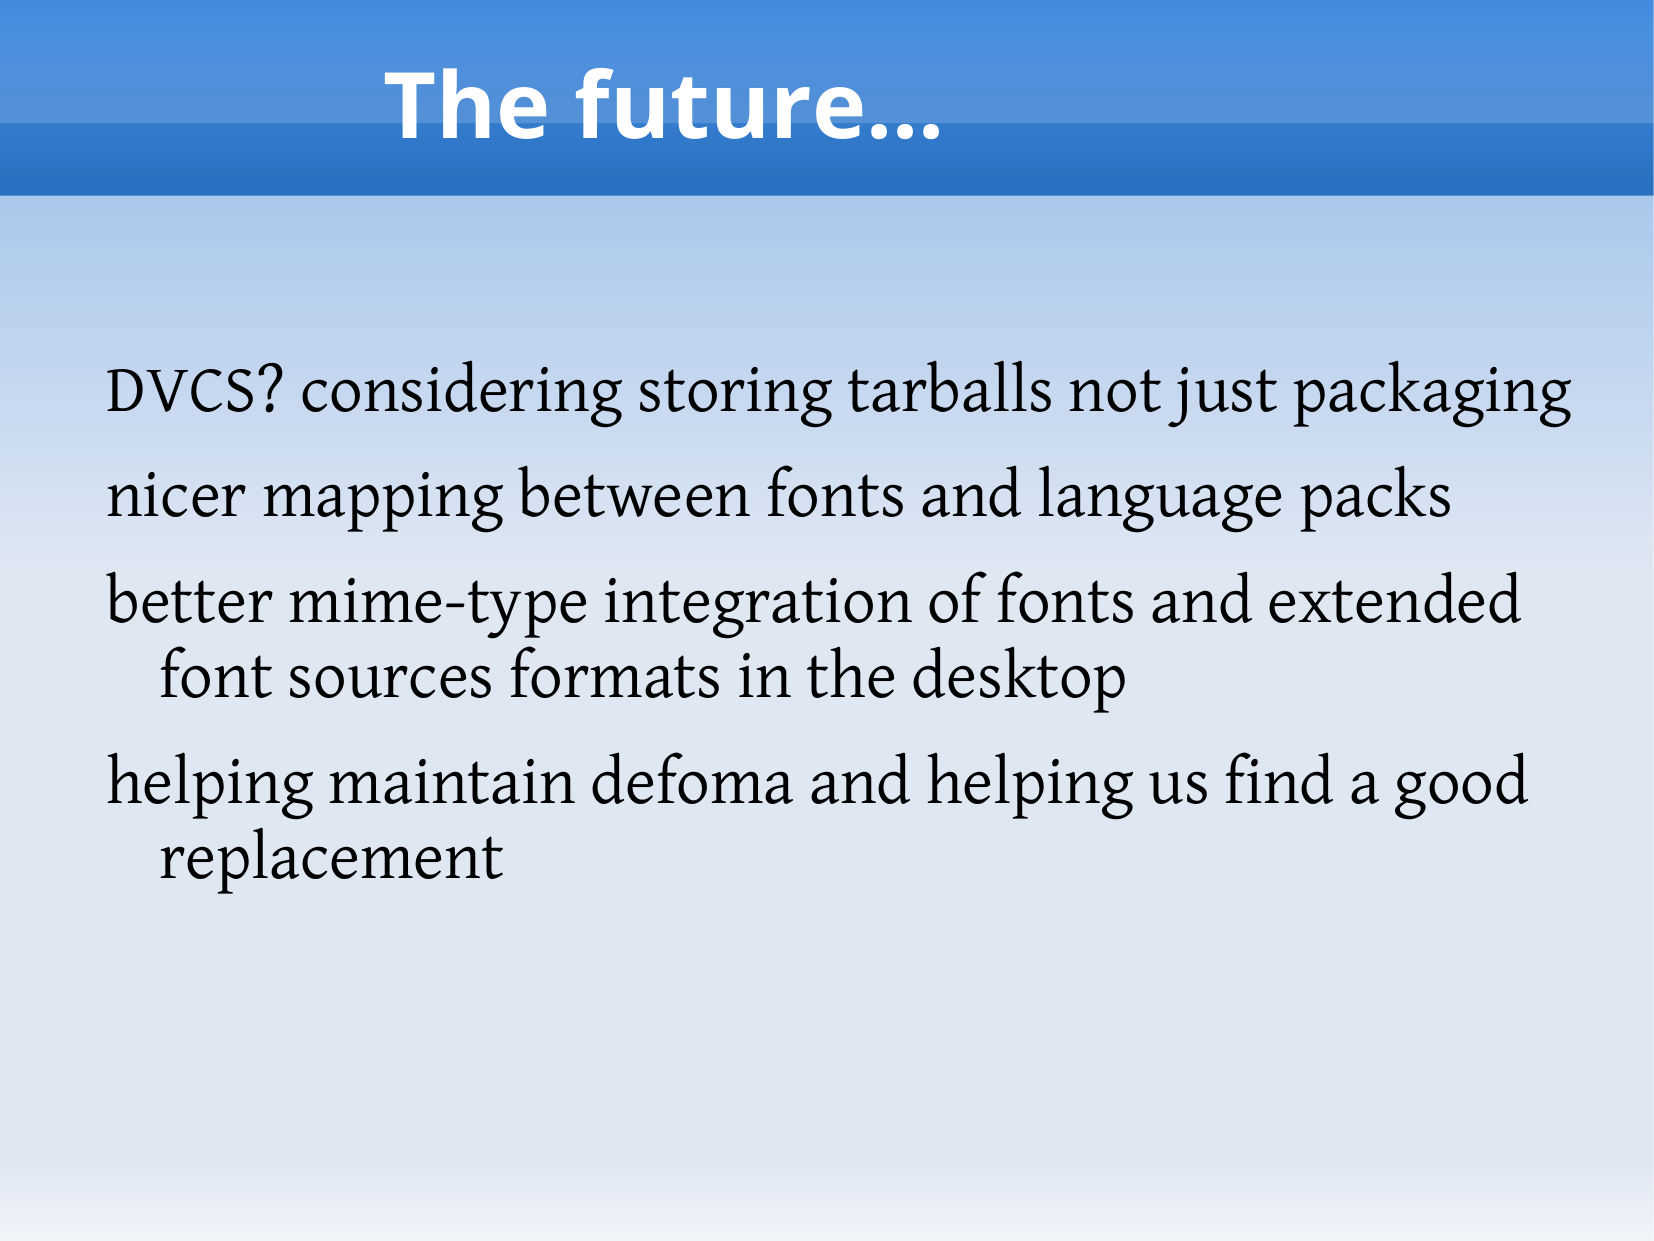

# The future...
DVCS? considering storing tarballs not just packaging
nicer mapping between fonts and language packs
better mime-type integration of fonts and extended font sources formats in the desktop
helping maintain defoma and helping us find a good replacement